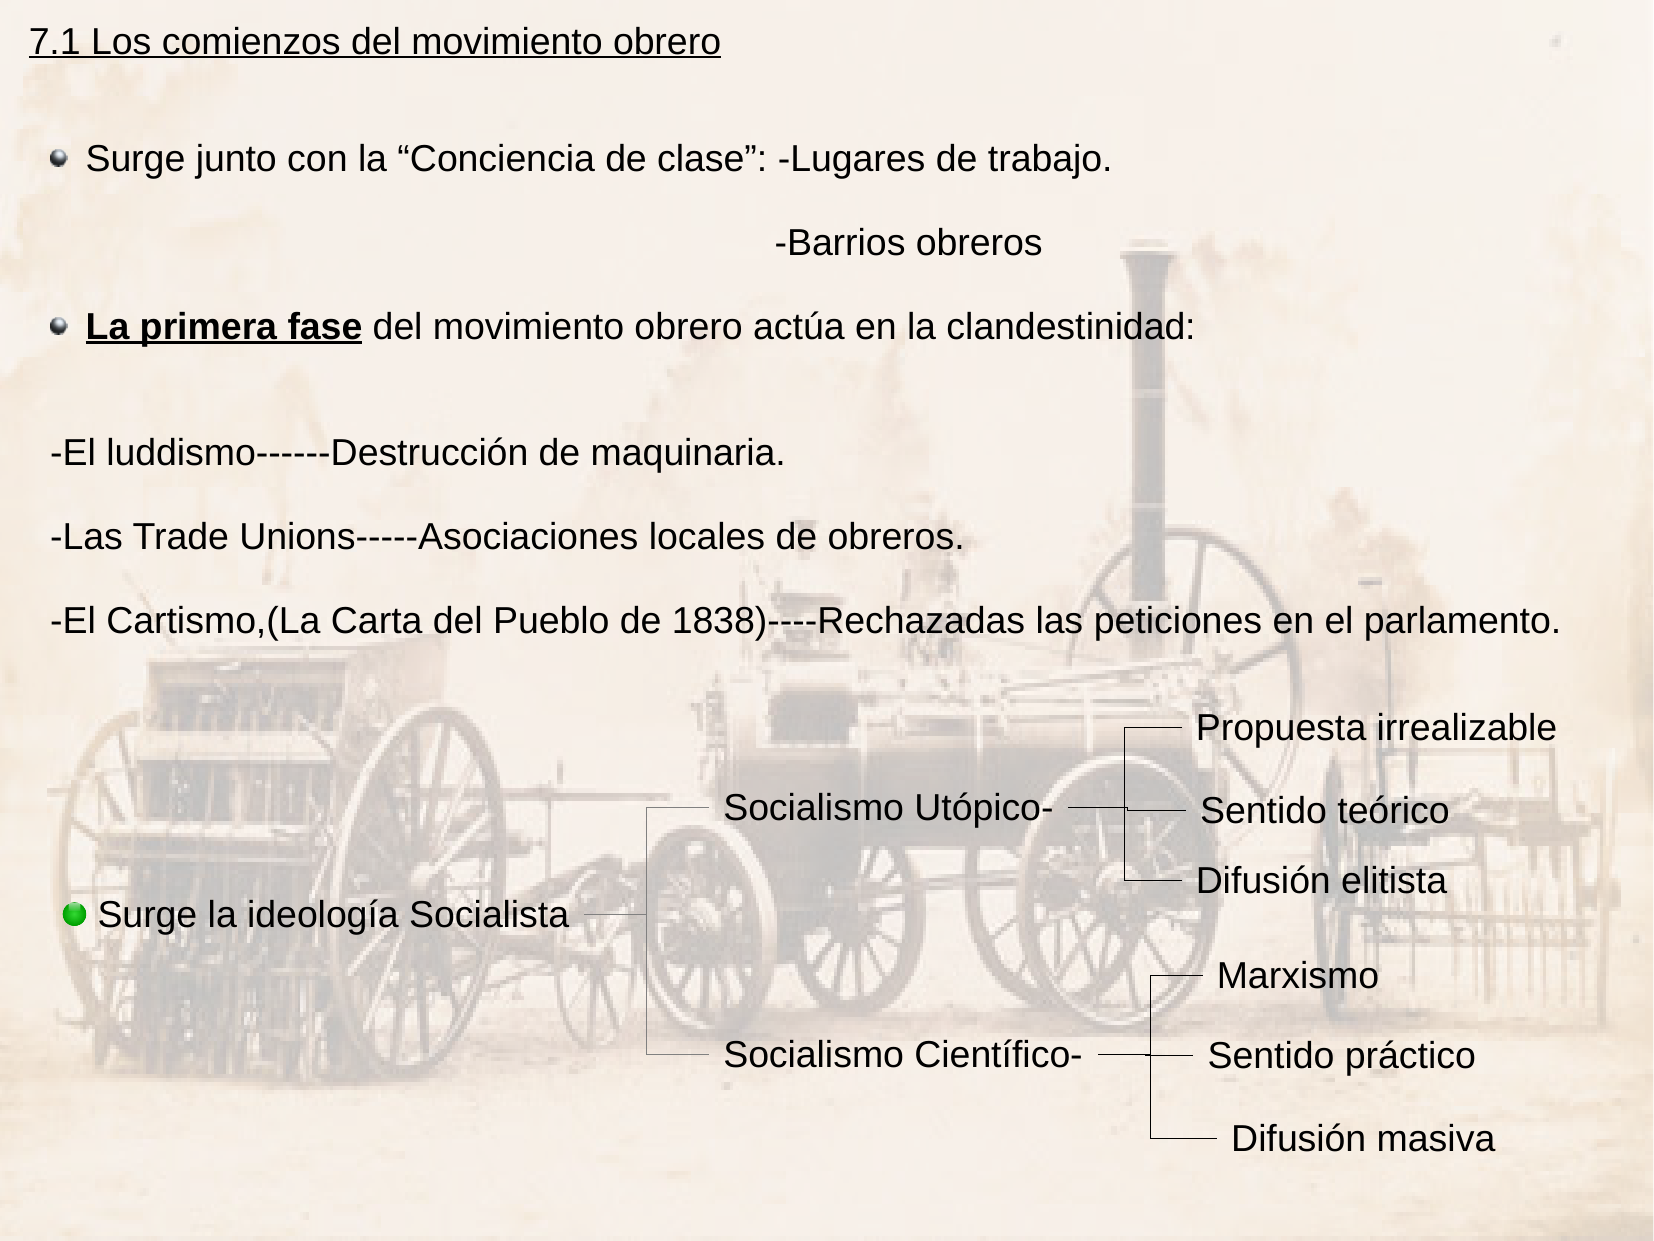

7.1 Los comienzos del movimiento obrero
Surge junto con la “Conciencia de clase”: -Lugares de trabajo.
 -Barrios obreros
La primera fase del movimiento obrero actúa en la clandestinidad:
-El luddismo------Destrucción de maquinaria.
-Las Trade Unions-----Asociaciones locales de obreros.
-El Cartismo,(La Carta del Pueblo de 1838)----Rechazadas las peticiones en el parlamento.
Propuesta irrealizable
Socialismo Utópico-
Sentido teórico
Difusión elitista
Surge la ideología Socialista
Marxismo
Socialismo Científico-
Sentido práctico
Difusión masiva